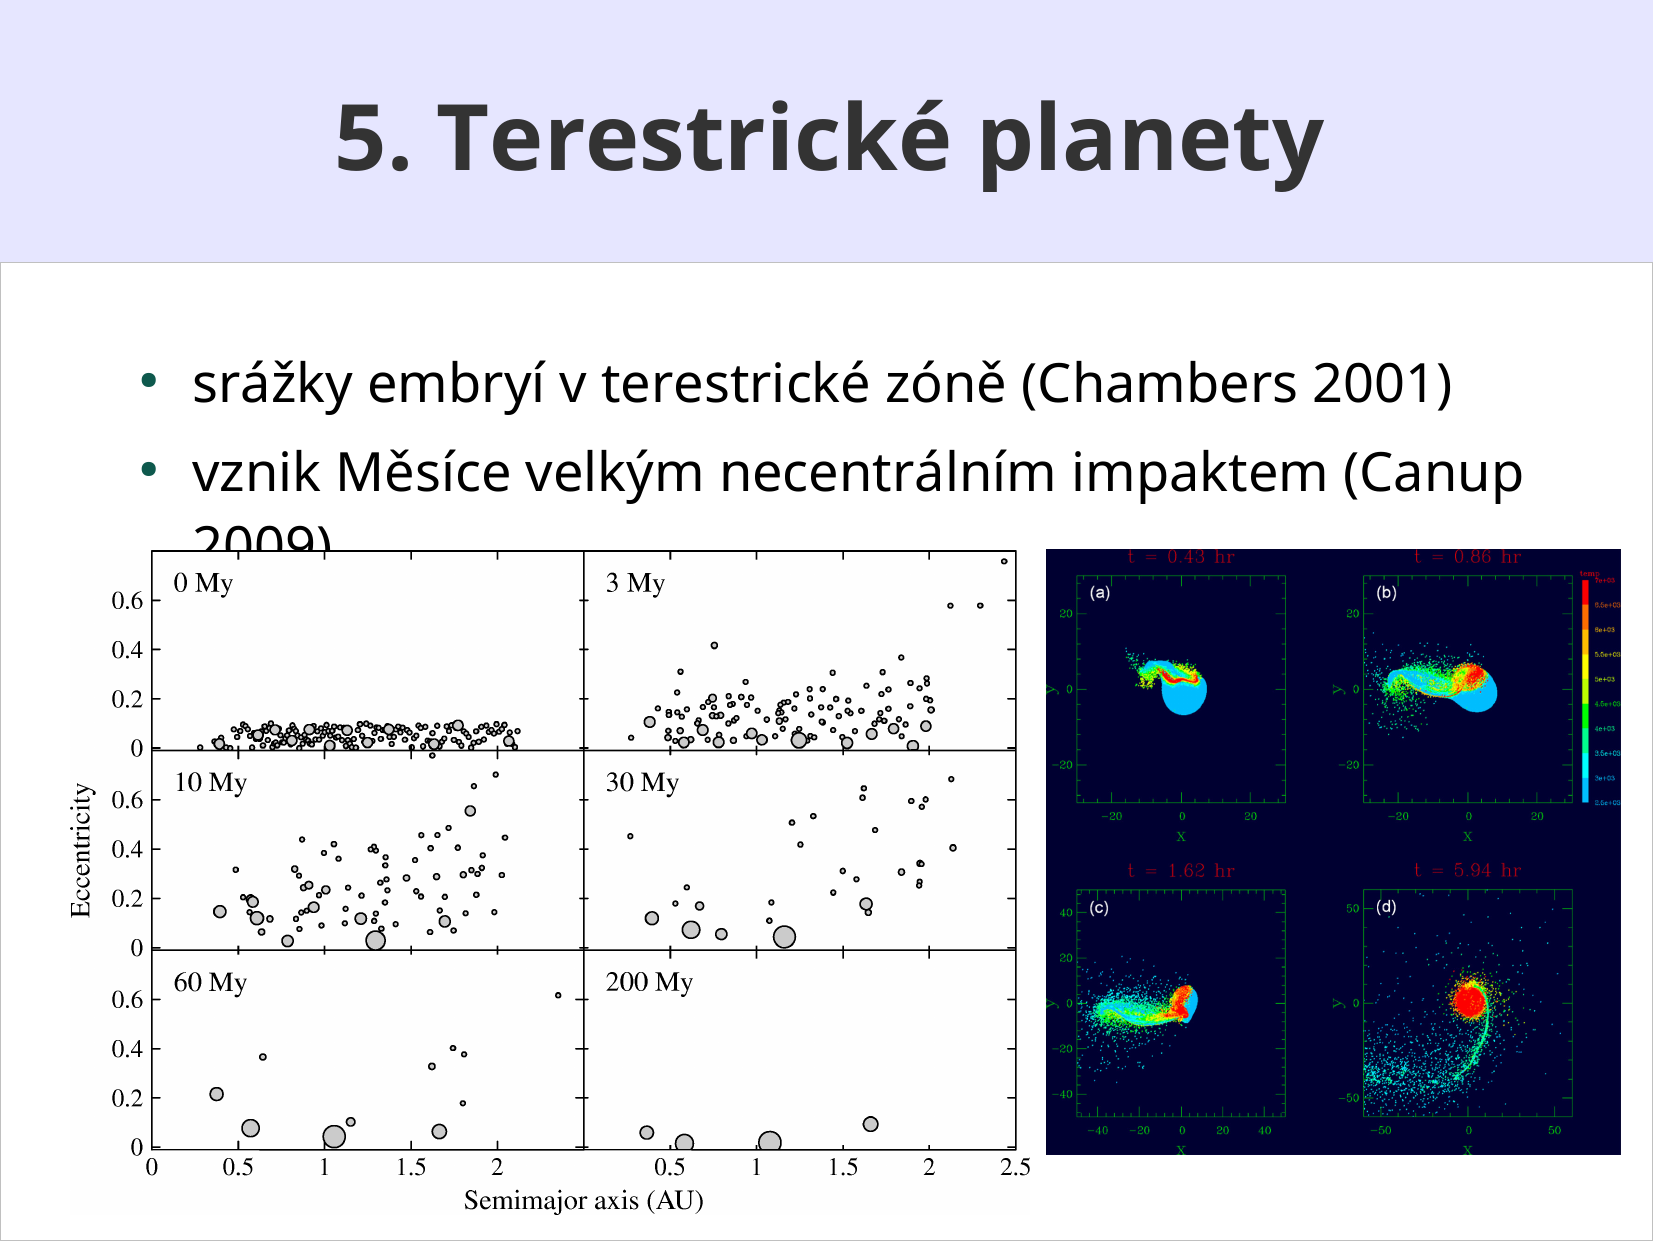

# 5. Terestrické planety
srážky embryí v terestrické zóně (Chambers 2001)
vznik Měsíce velkým necentrálním impaktem (Canup 2009)